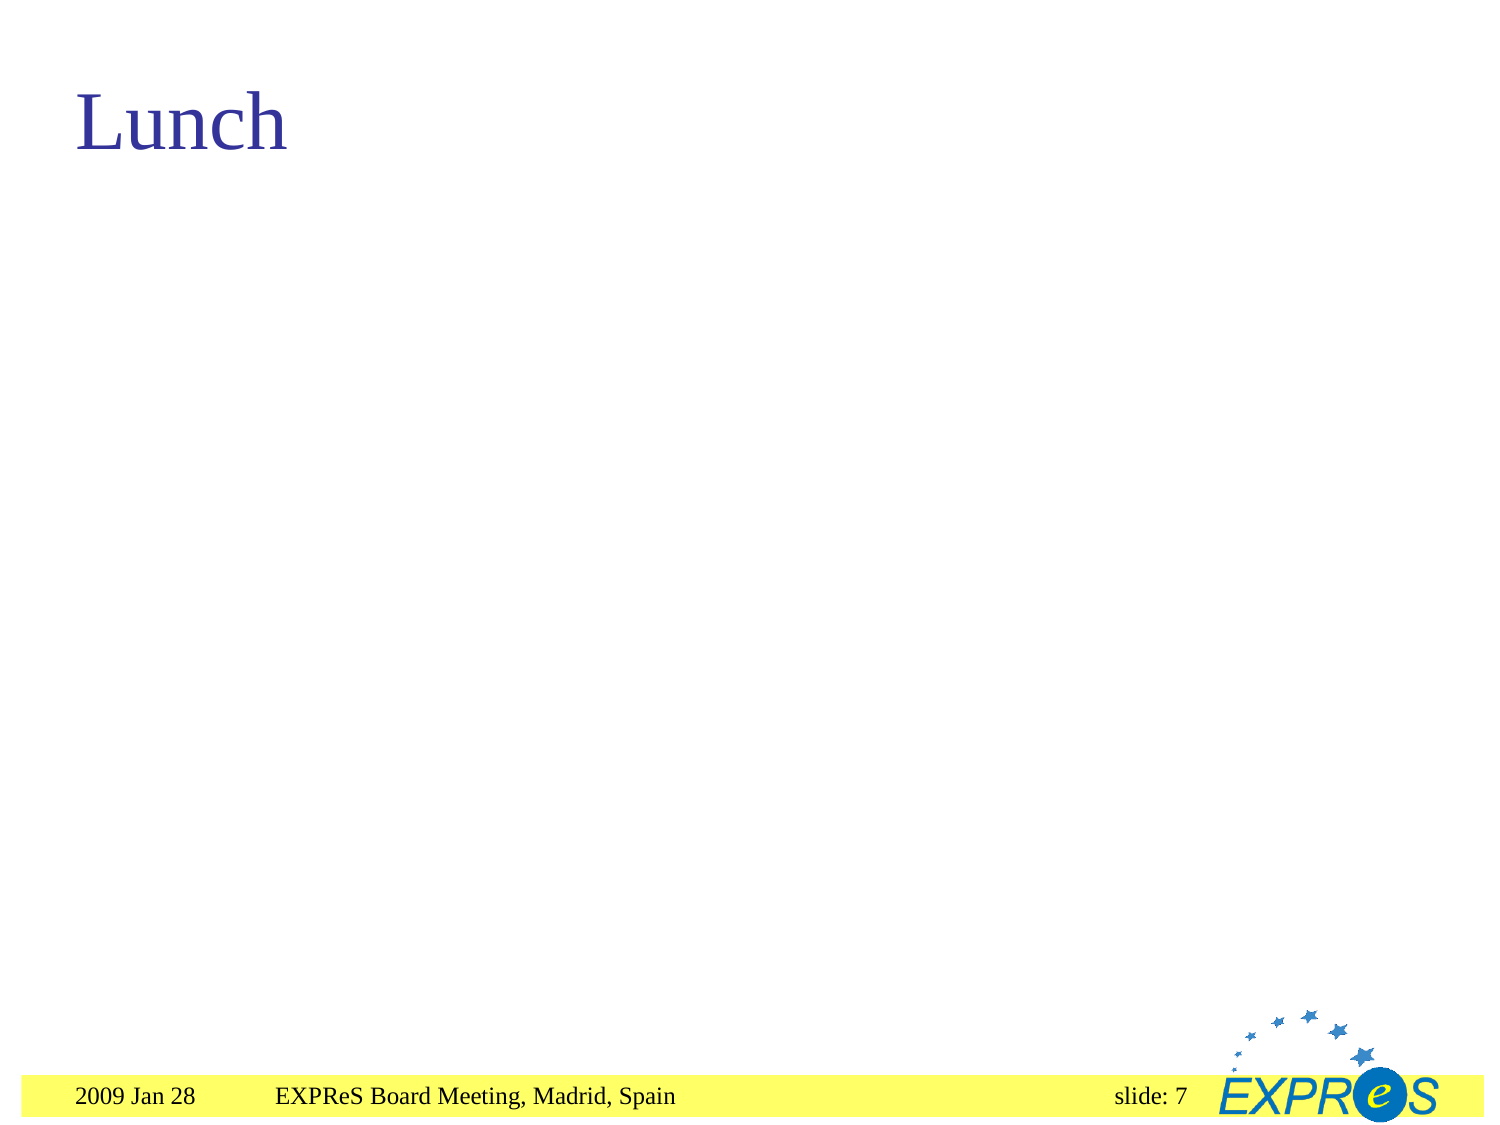

# Lunch
2009 Jan 28
EXPReS Board Meeting, Madrid, Spain
7